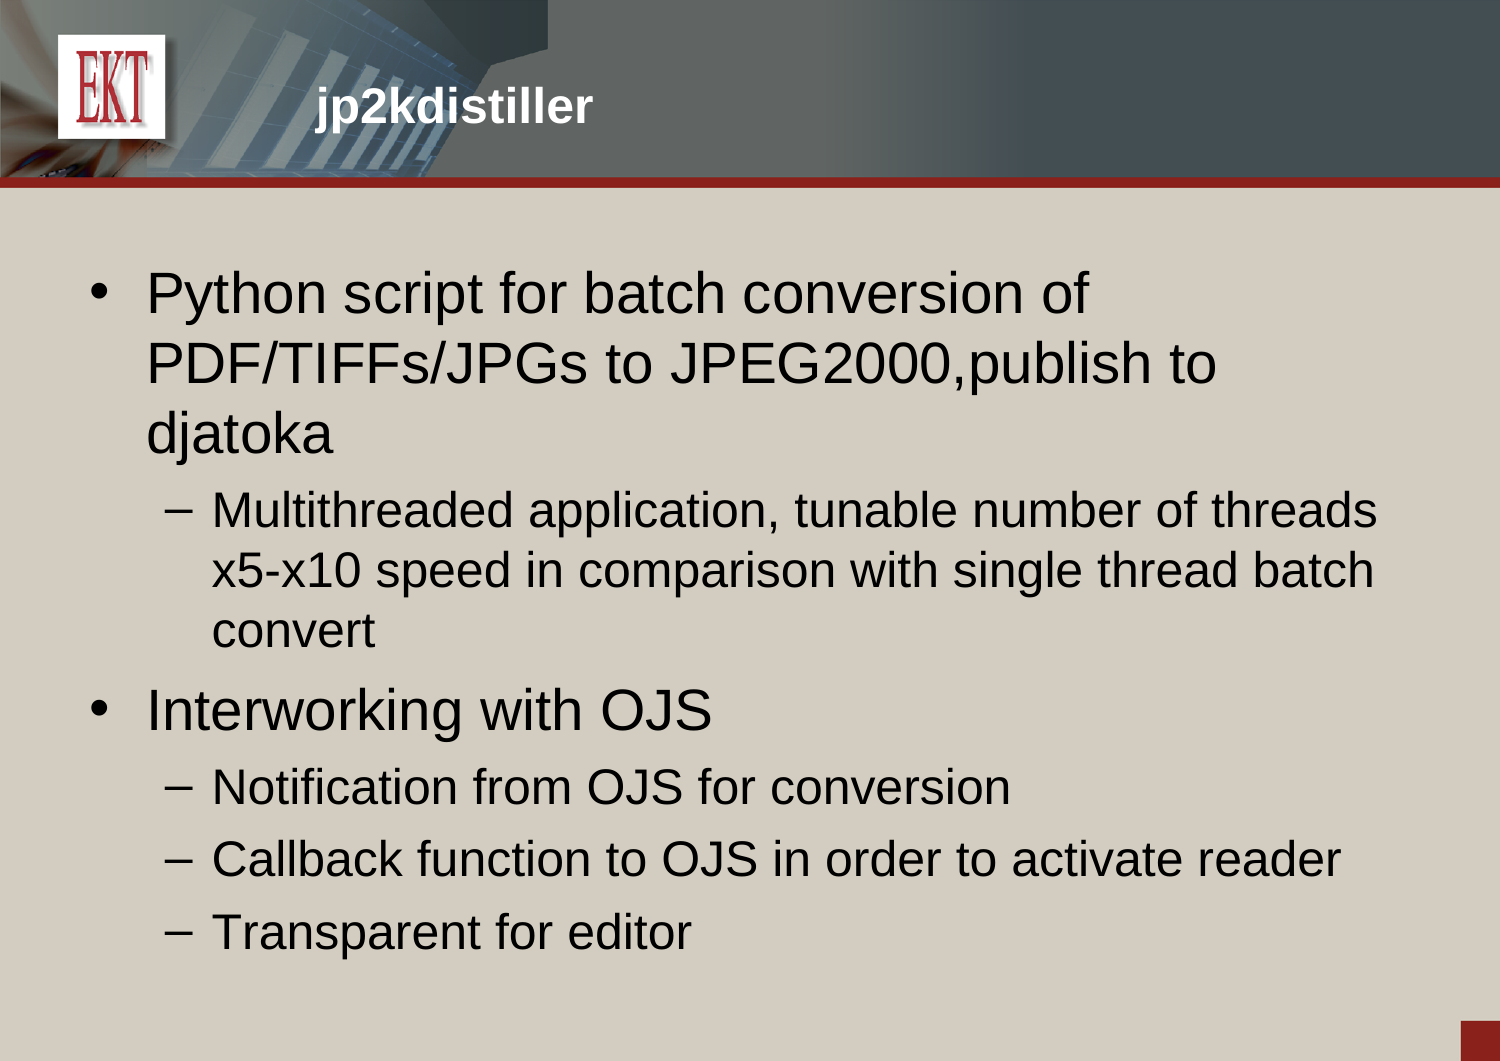

# jp2kdistiller
Python script for batch conversion of PDF/TIFFs/JPGs to JPEG2000,publish to djatoka
Multithreaded application, tunable number of threads x5-x10 speed in comparison with single thread batch convert
Interworking with OJS
Notification from OJS for conversion
Callback function to OJS in order to activate reader
Transparent for editor